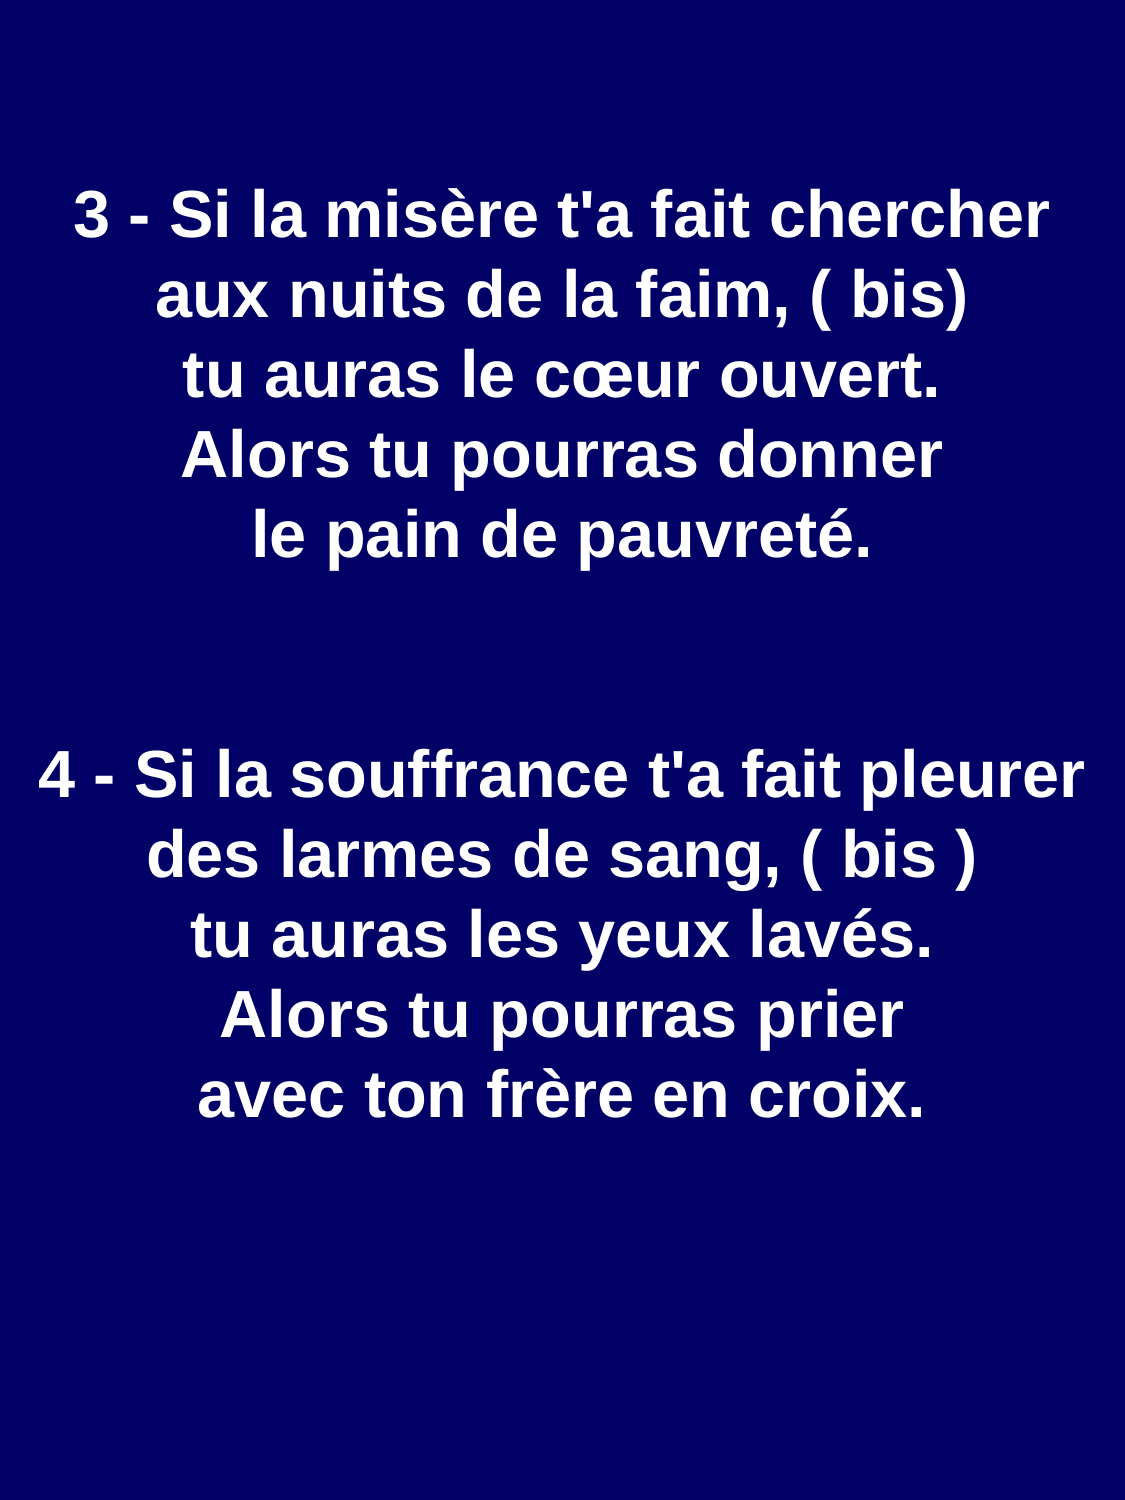

3 - Si la misère t'a fait chercher
aux nuits de la faim, ( bis)
tu auras le cœur ouvert.
Alors tu pourras donner
le pain de pauvreté.
4 - Si la souffrance t'a fait pleurer
des larmes de sang, ( bis )
tu auras les yeux lavés.
Alors tu pourras prier
avec ton frère en croix.